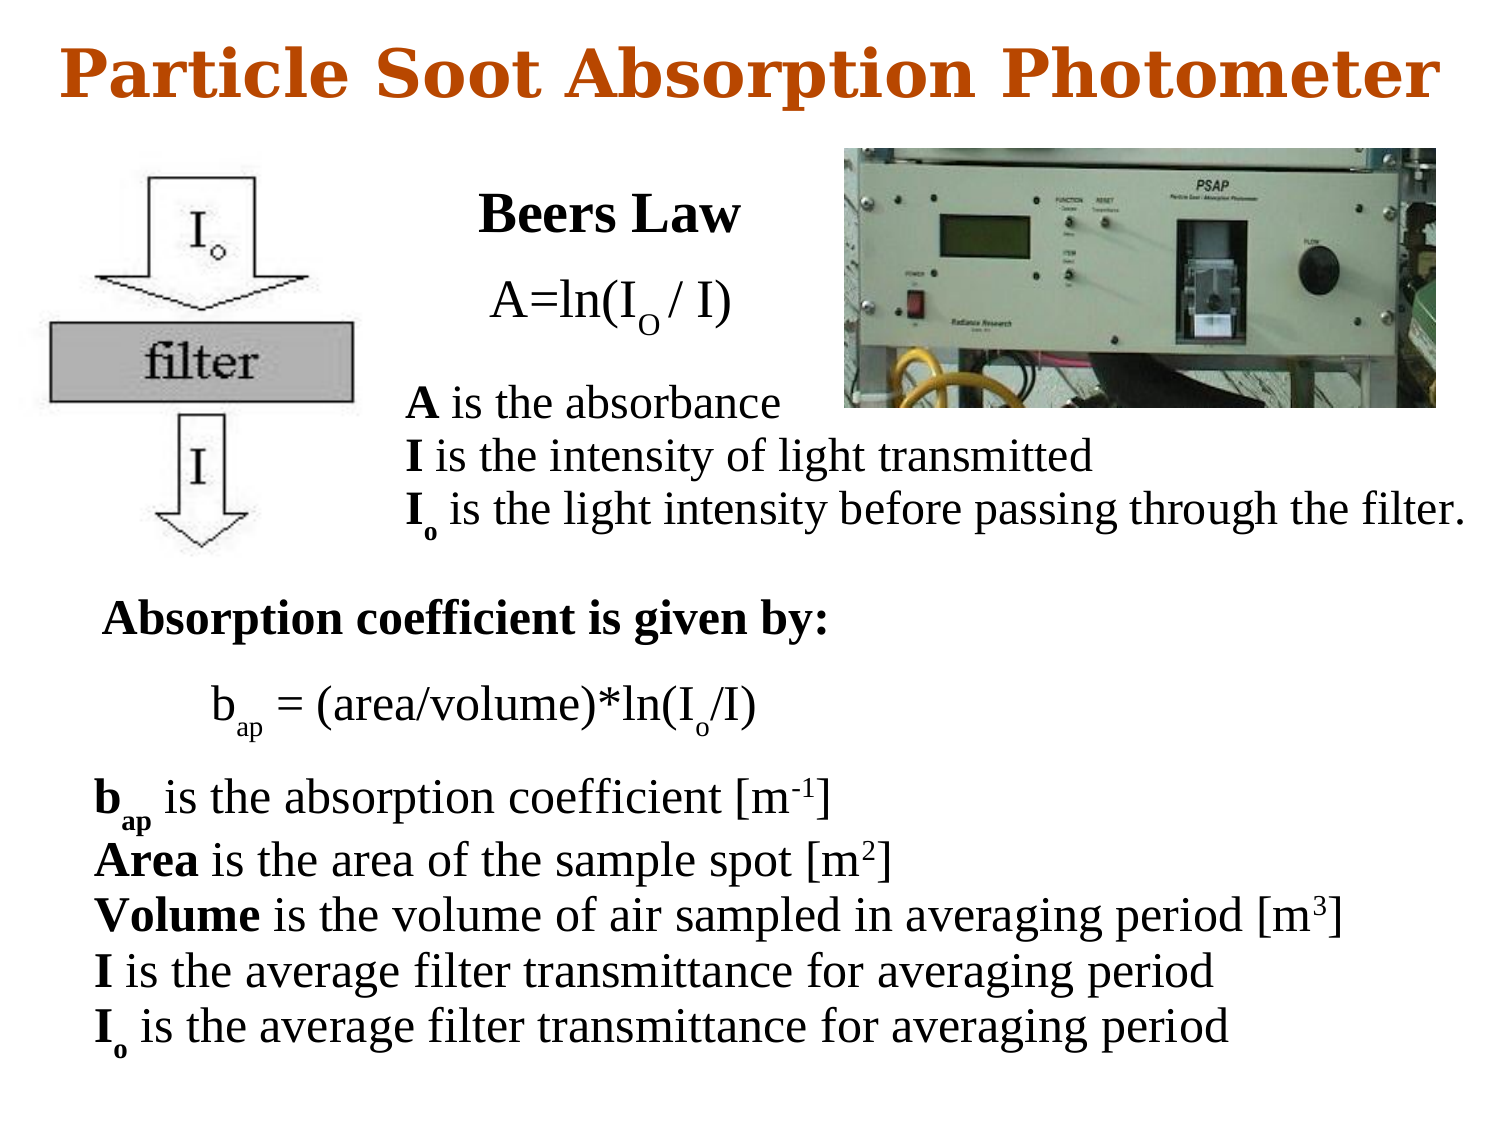

# Particle Soot Absorption Photometer
Beers Law
A=ln(IO / I)
A is the absorbance
I is the intensity of light transmitted
Io is the light intensity before passing through the filter.
Absorption coefficient is given by:
 bap = (area/volume)*ln(Io/I)
bap is the absorption coefficient [m-1]
Area is the area of the sample spot [m2]
Volume is the volume of air sampled in averaging period [m3]
I is the average filter transmittance for averaging period
Io is the average filter transmittance for averaging period